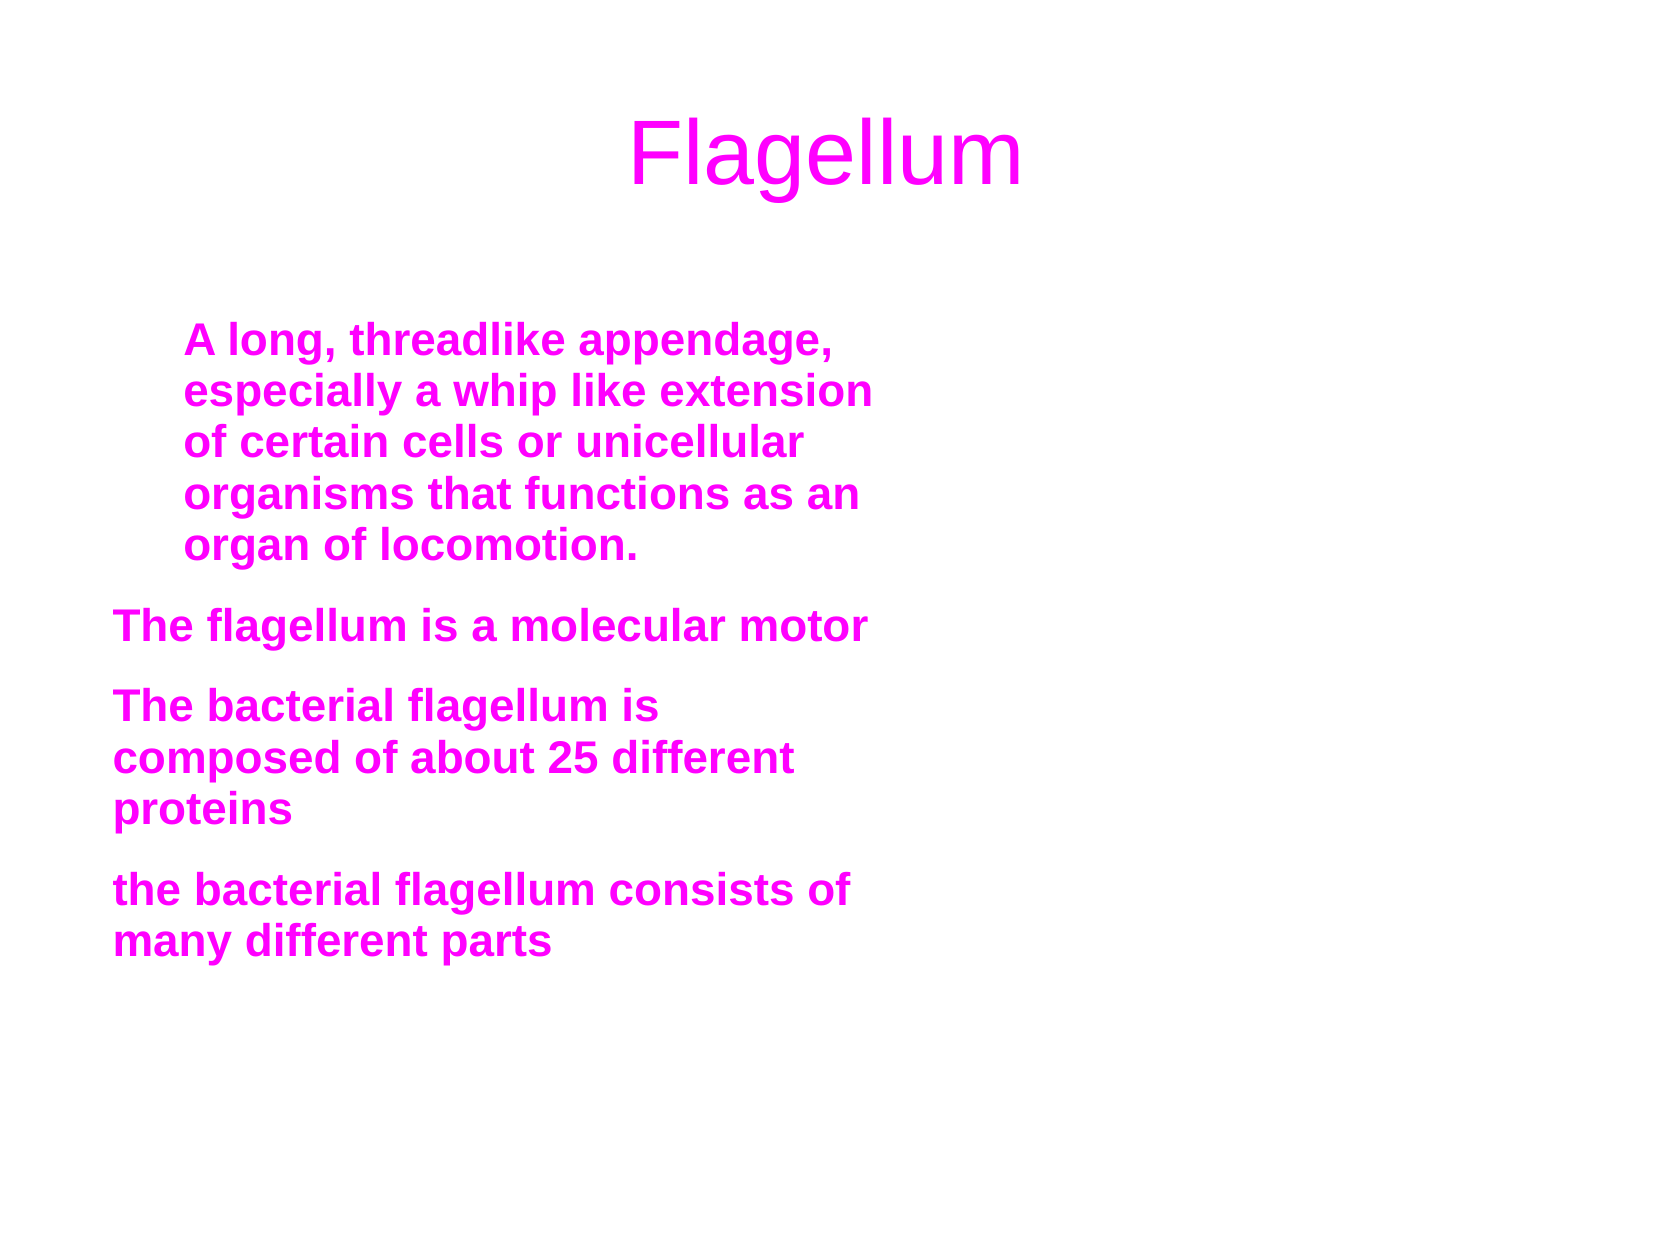

# Flagellum
A long, threadlike appendage, especially a whip like extension of certain cells or unicellular organisms that functions as an organ of locomotion.
The flagellum is a molecular motor
The bacterial flagellum is composed of about 25 different proteins
the bacterial flagellum consists of many different parts